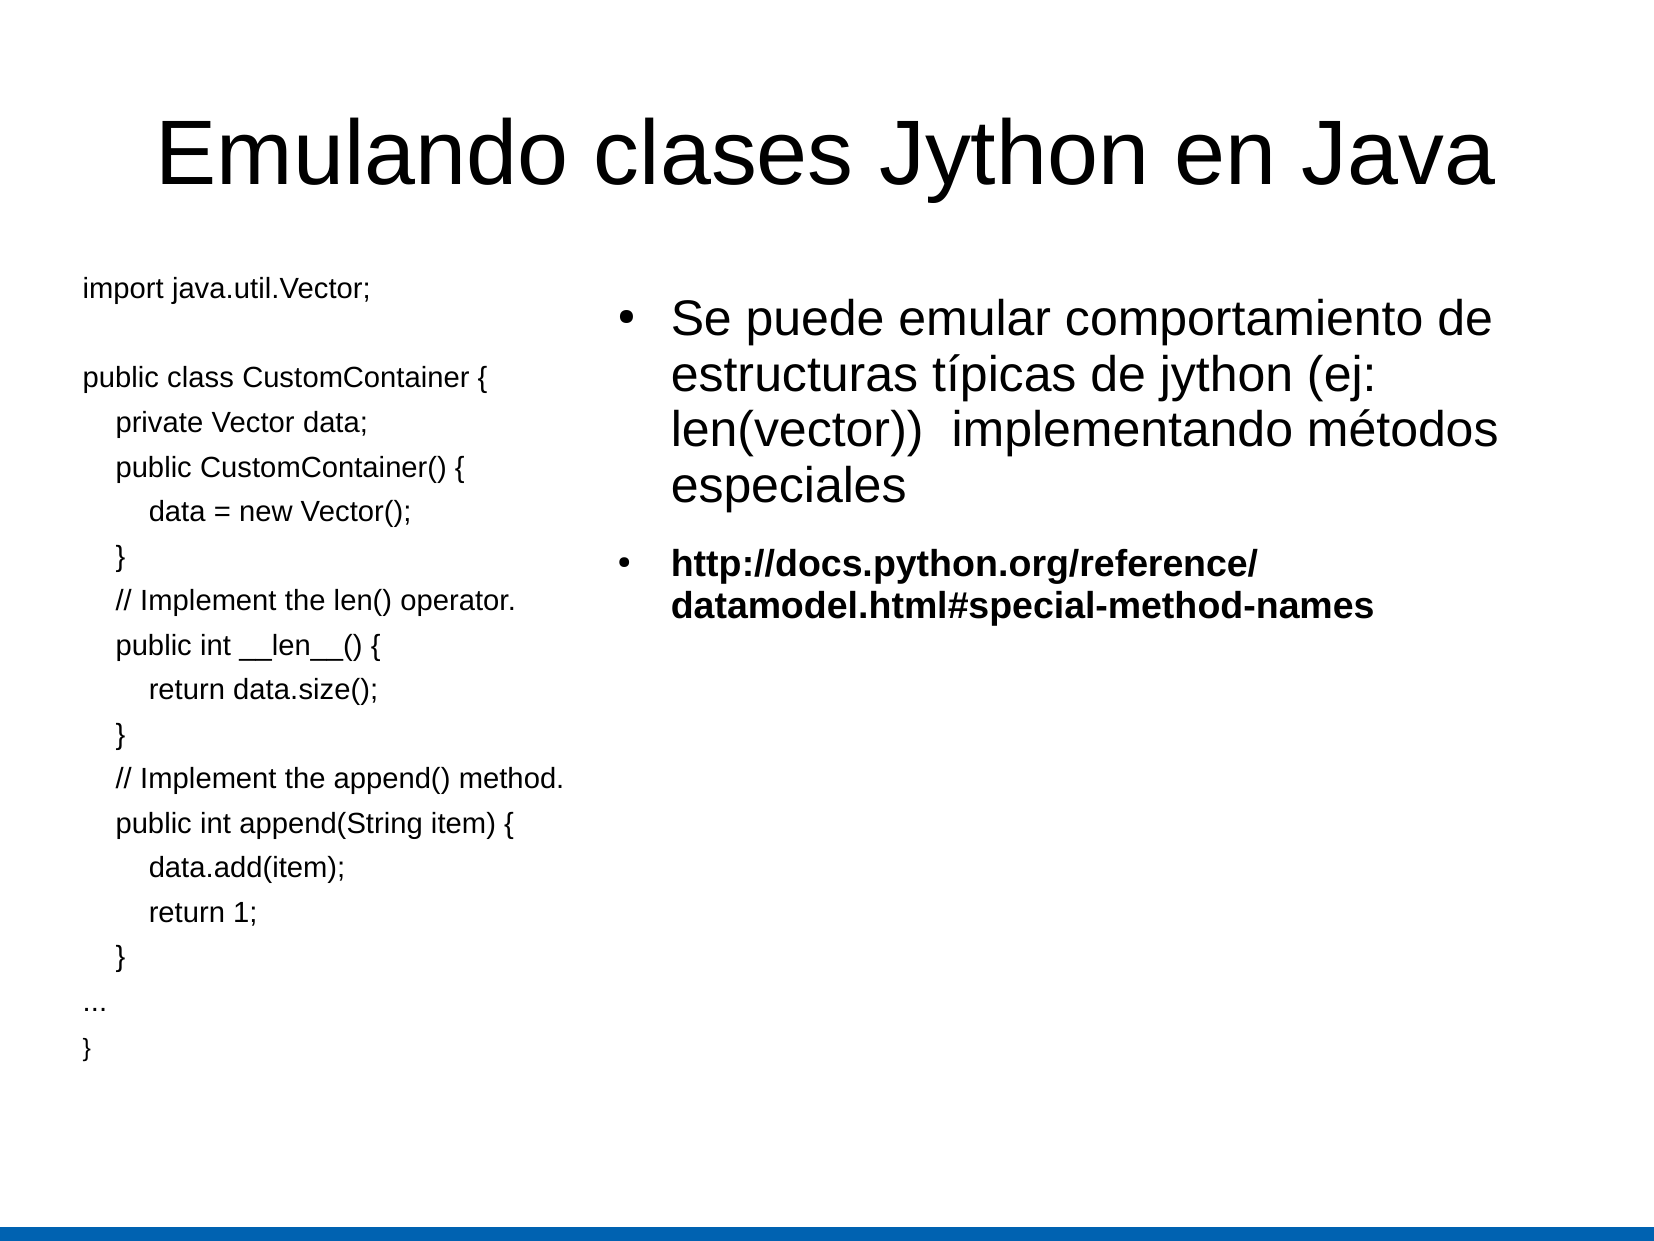

# Emulando clases Jython en Java
import java.util.Vector;
public class CustomContainer {
 private Vector data;
 public CustomContainer() {
 data = new Vector();
 }
 // Implement the len() operator.
 public int __len__() {
 return data.size();
 }
 // Implement the append() method.
 public int append(String item) {
 data.add(item);
 return 1;
 }
...
}
Se puede emular comportamiento de estructuras típicas de jython (ej: len(vector)) implementando métodos especiales
http://docs.python.org/reference/datamodel.html#special-method-names